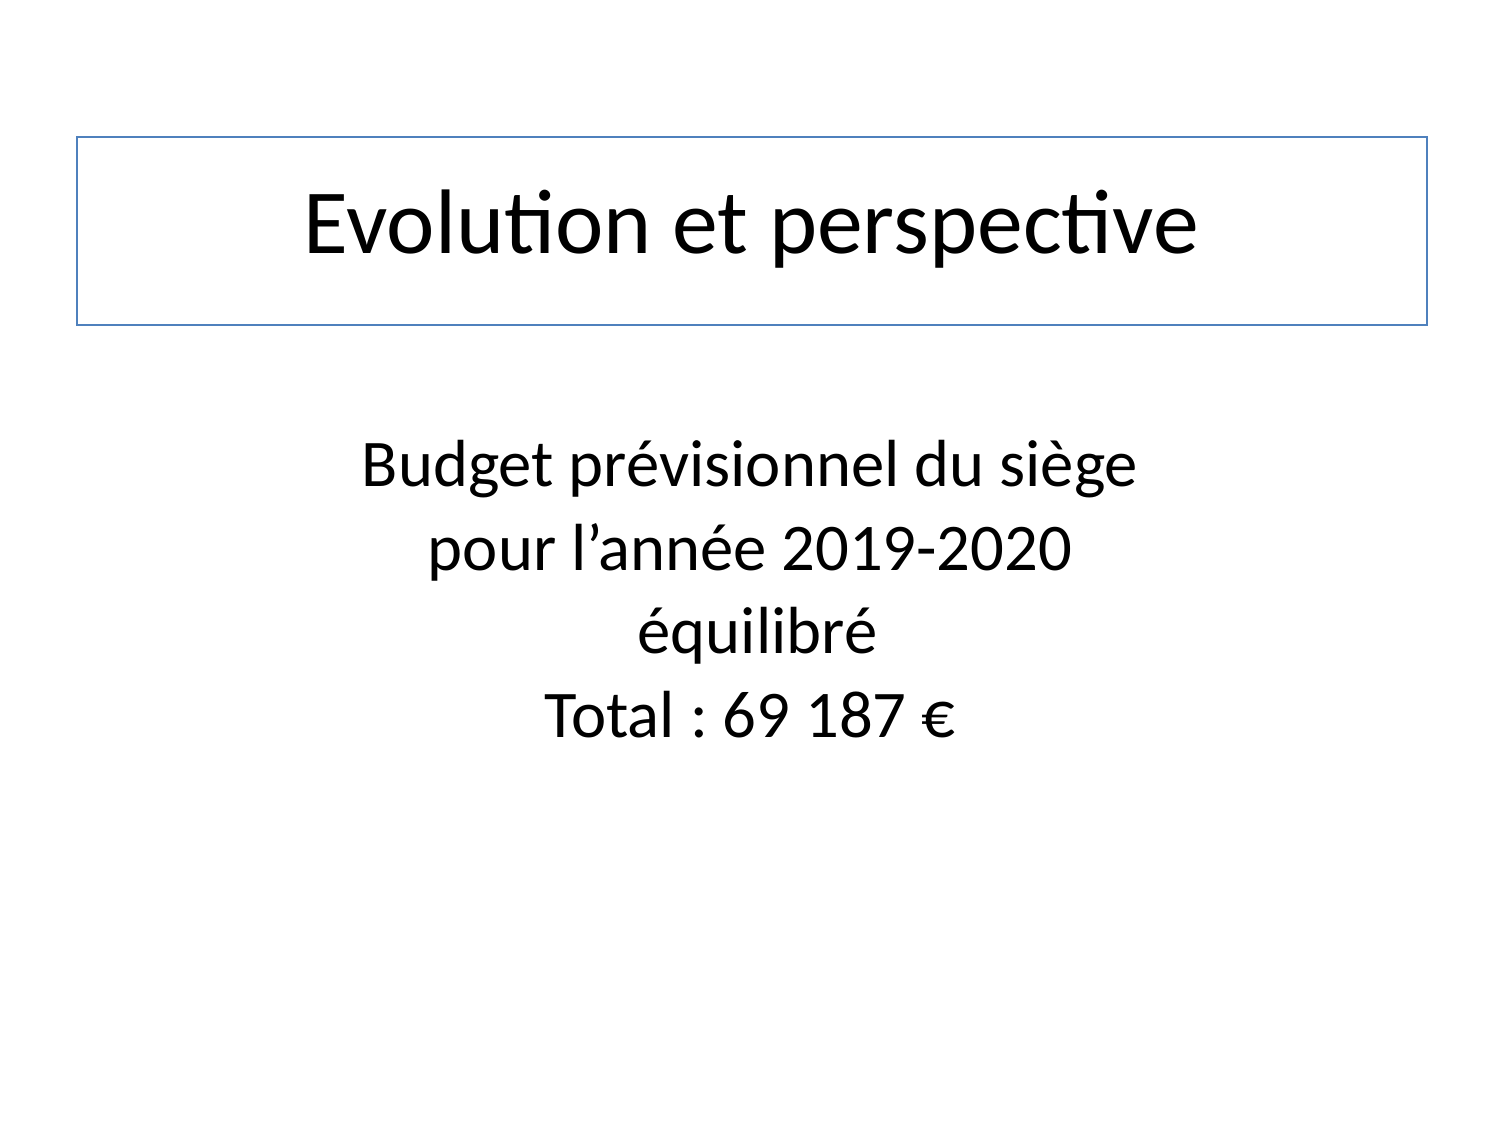

Evolution et perspective
Budget prévisionnel du siège
pour l’année 2019-2020
 équilibré
Total : 69 187 €